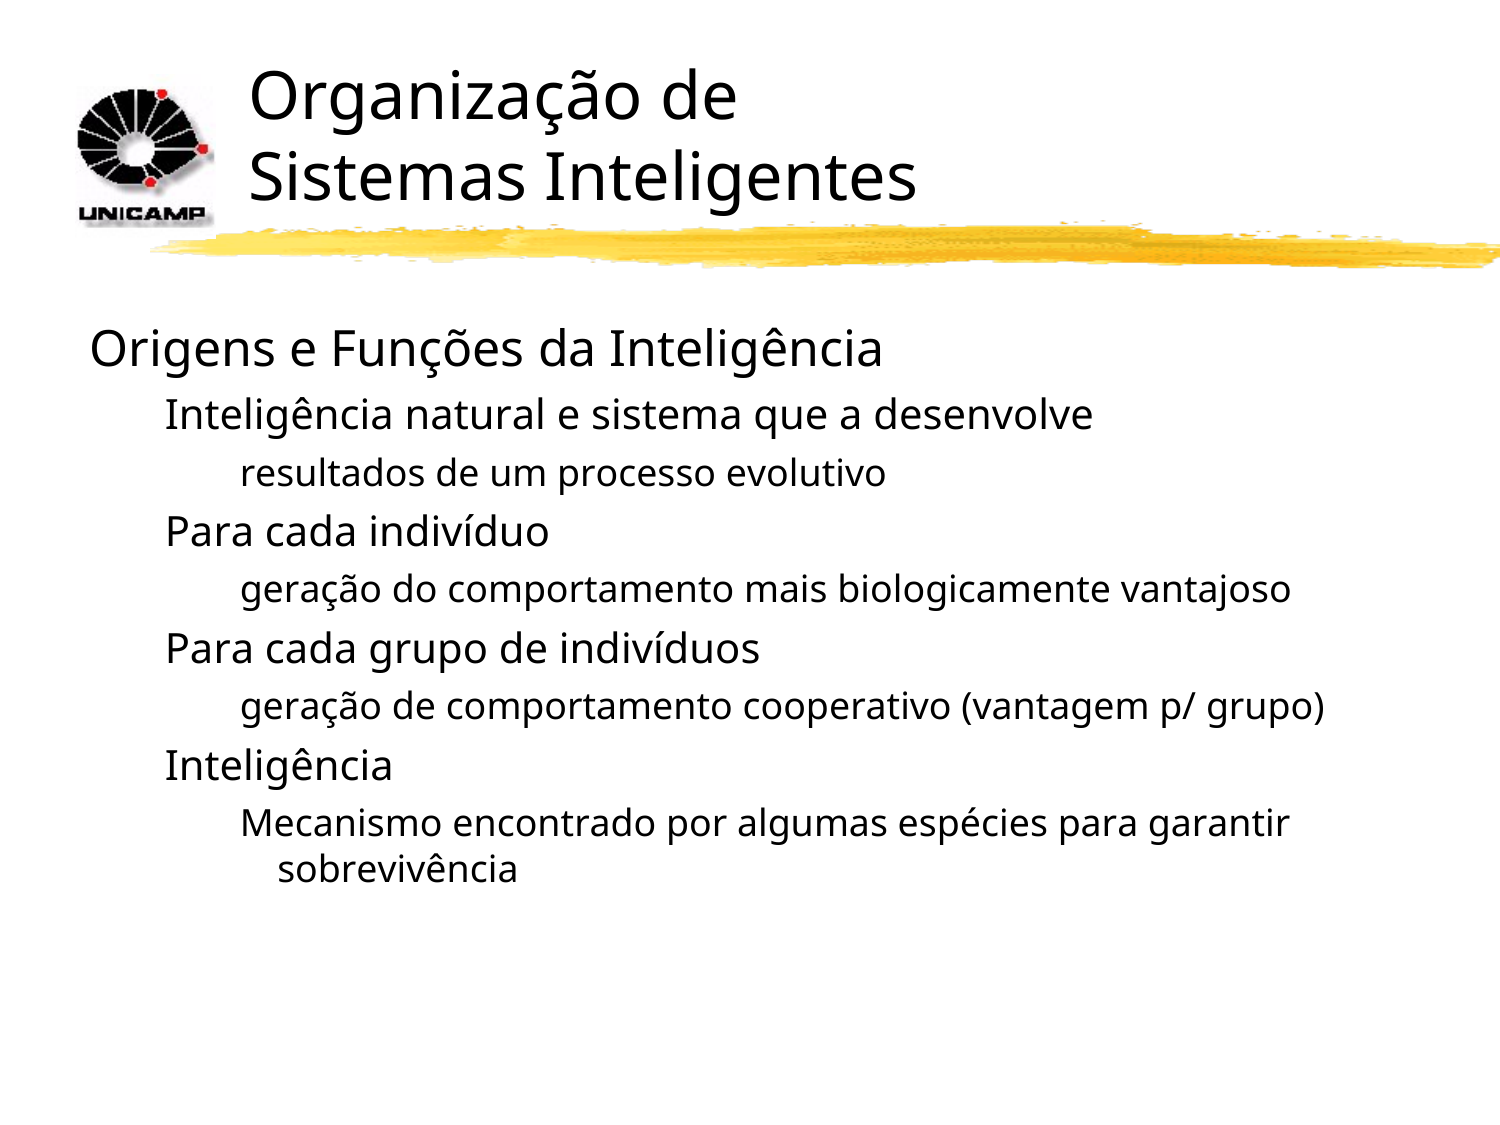

# Organização de Sistemas Inteligentes
Origens e Funções da Inteligência
Inteligência natural e sistema que a desenvolve
resultados de um processo evolutivo
Para cada indivíduo
geração do comportamento mais biologicamente vantajoso
Para cada grupo de indivíduos
geração de comportamento cooperativo (vantagem p/ grupo)
Inteligência
Mecanismo encontrado por algumas espécies para garantir sobrevivência